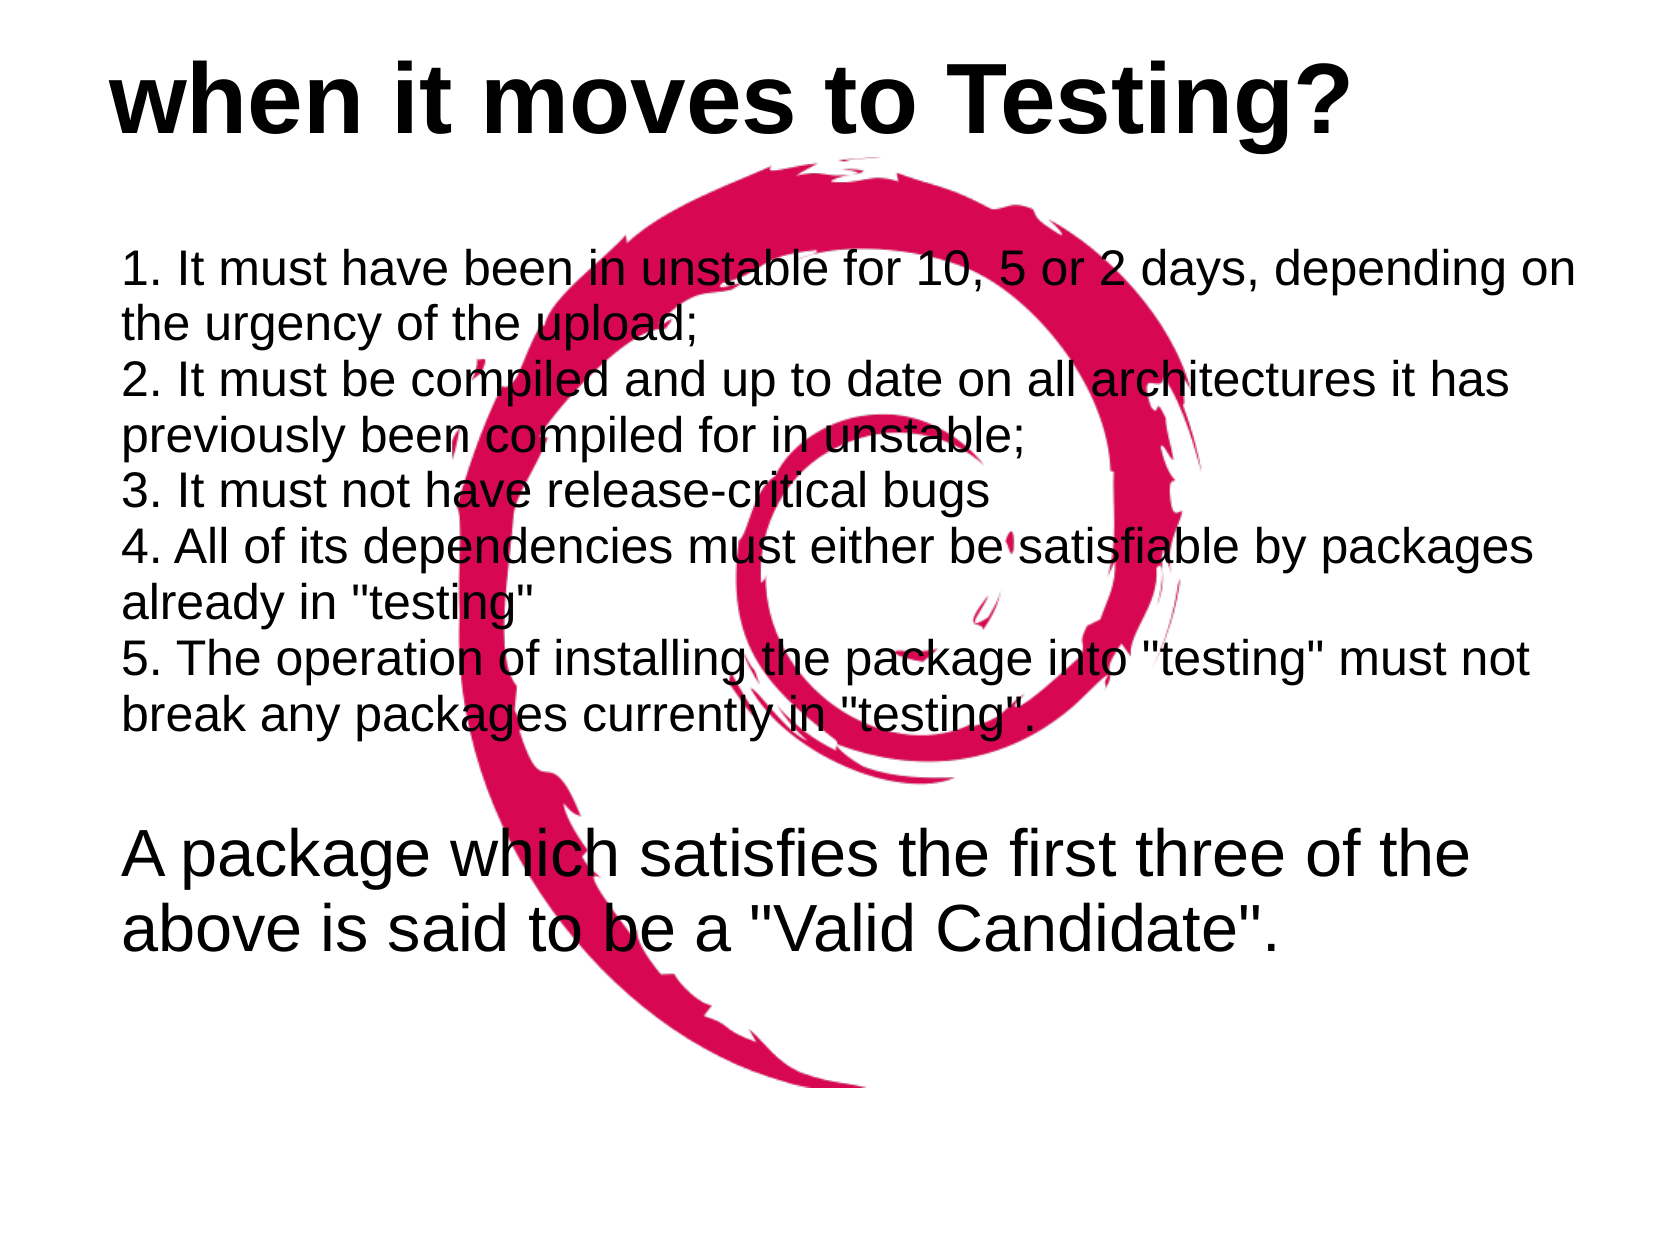

when it moves to Testing?
1. It must have been in unstable for 10, 5 or 2 days, depending on the urgency of the upload;
2. It must be compiled and up to date on all architectures it has previously been compiled for in unstable;
3. It must not have release-critical bugs
4. All of its dependencies must either be satisfiable by packages already in "testing"
5. The operation of installing the package into "testing" must not break any packages currently in "testing".
A package which satisfies the first three of the above is said to be a "Valid Candidate".